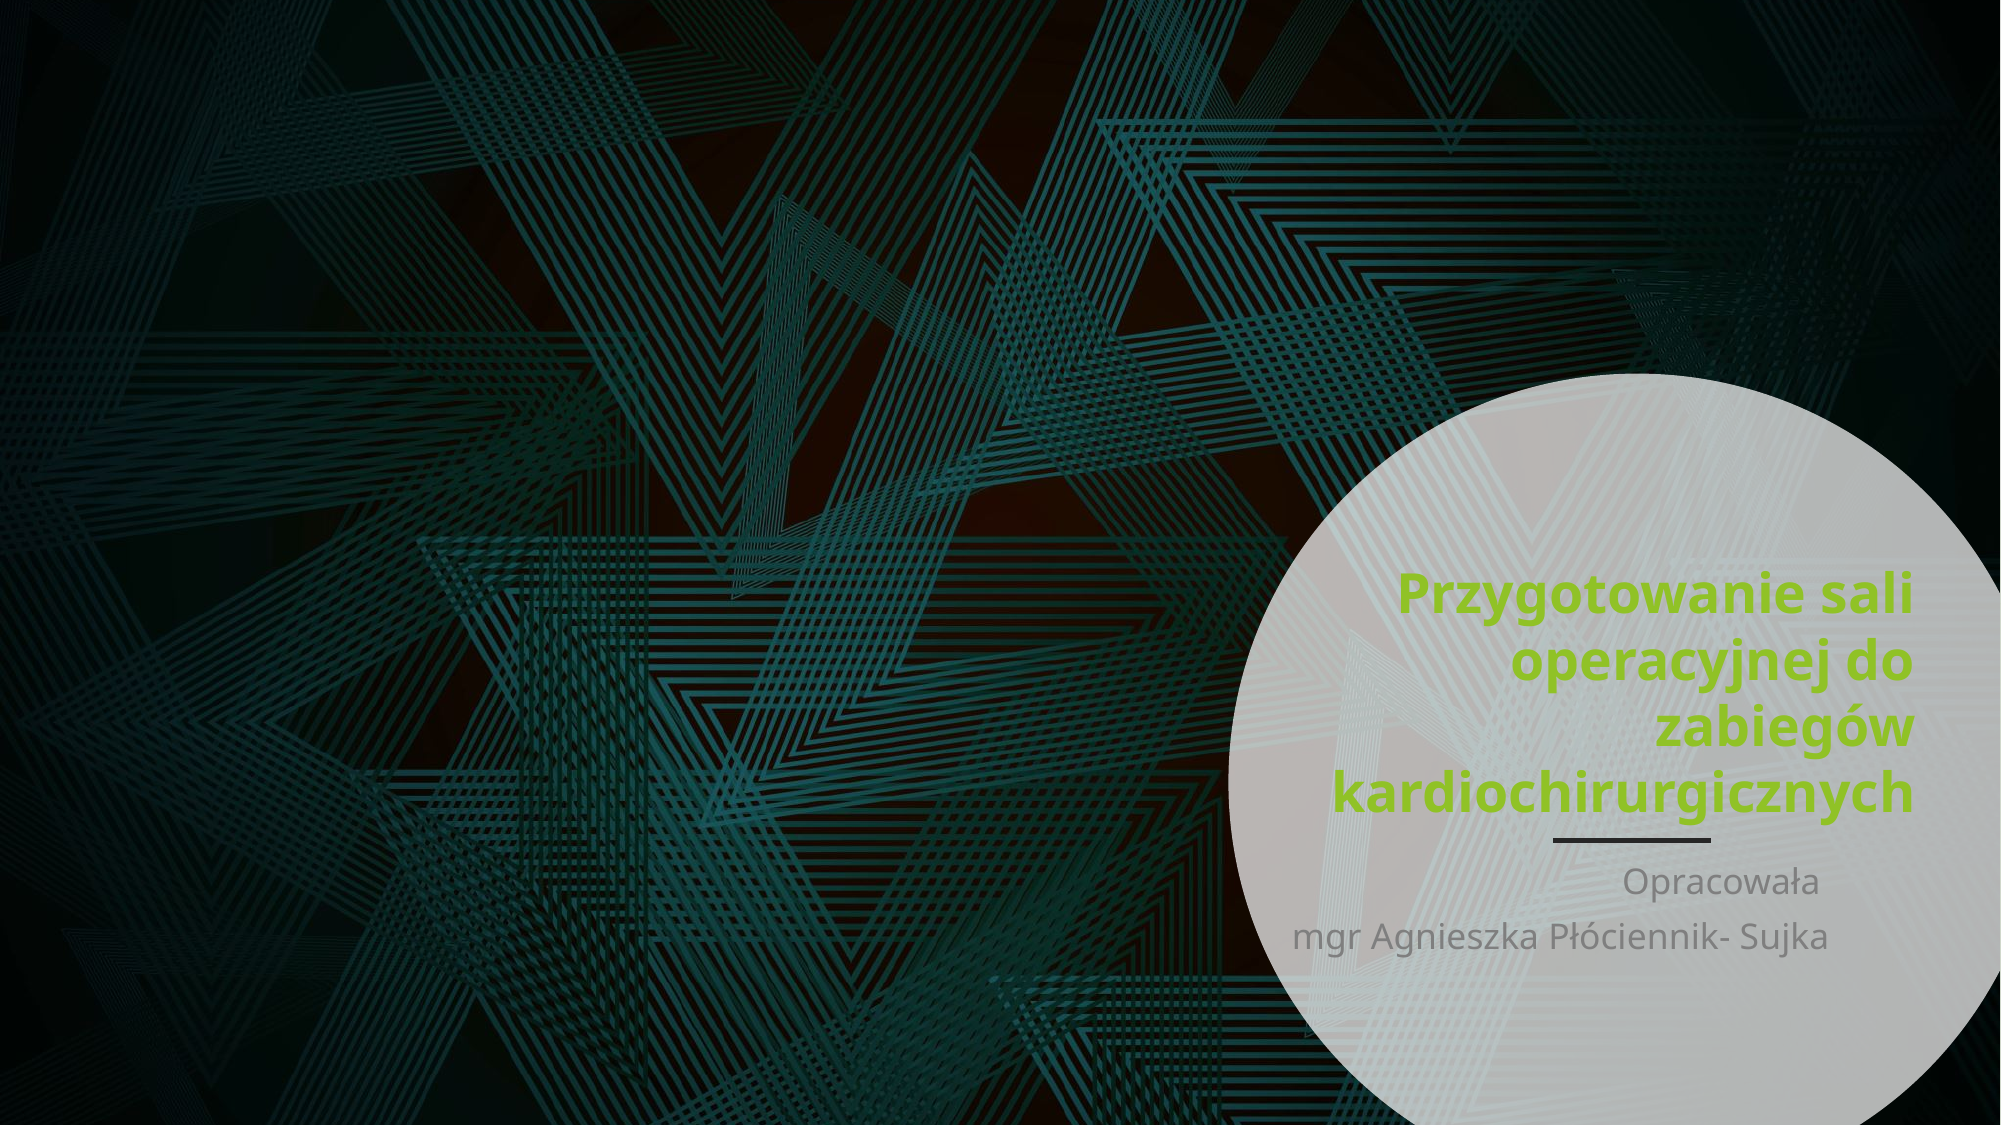

# Przygotowanie sali operacyjnej do zabiegów kardiochirurgicznych
Opracowała
mgr Agnieszka Płóciennik- Sujka